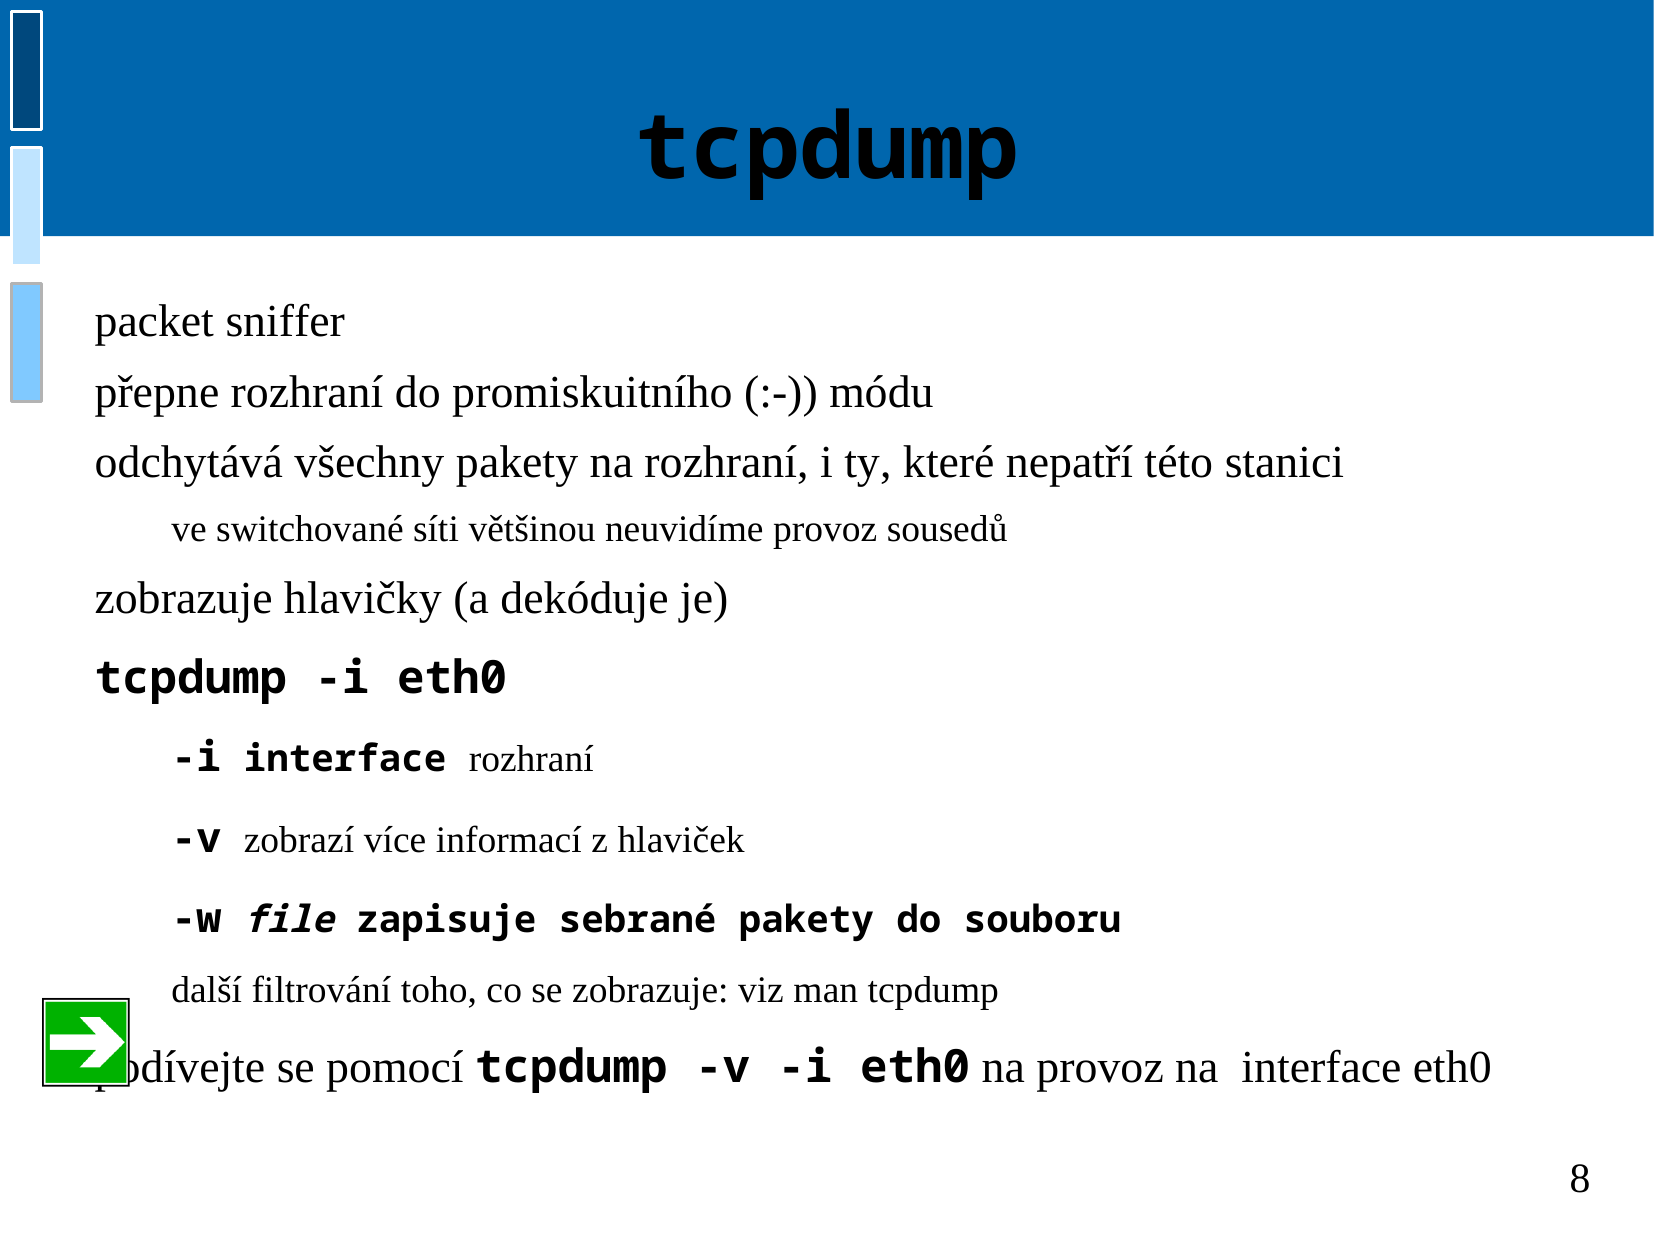

# tcpdump
packet sniffer
přepne rozhraní do promiskuitního (:-)) módu
odchytává všechny pakety na rozhraní, i ty, které nepatří této stanici
ve switchované síti většinou neuvidíme provoz sousedů
zobrazuje hlavičky (a dekóduje je)
tcpdump -i eth0
-i interface rozhraní
-v zobrazí více informací z hlaviček
-w file zapisuje sebrané pakety do souboru
další filtrování toho, co se zobrazuje: viz man tcpdump
podívejte se pomocí tcpdump -v -i eth0 na provoz na interface eth0